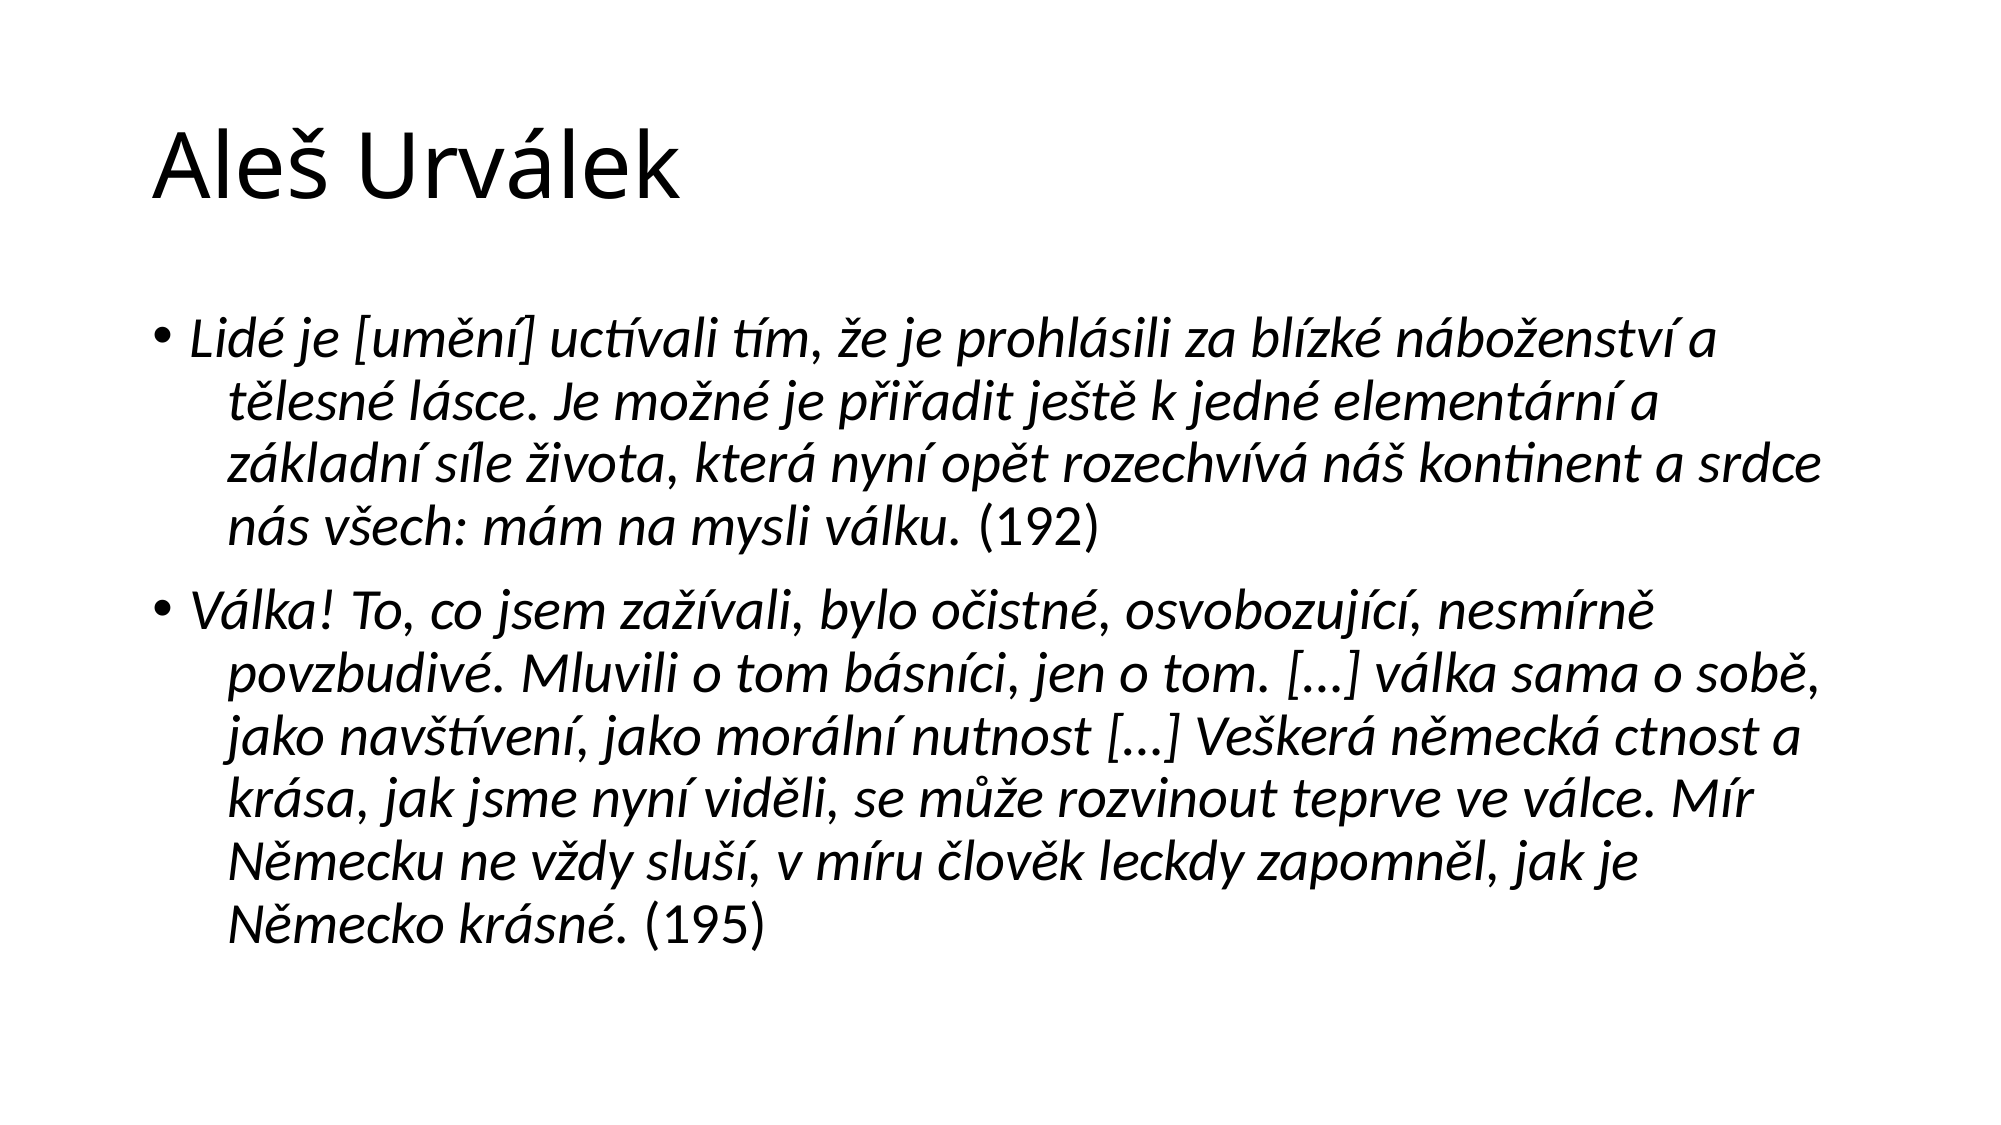

# Aleš Urválek
Lidé je [umění] uctívali tím, že je prohlásili za blízké náboženství a tělesné lásce. Je možné je přiřadit ještě k jedné elementární a základní síle života, která nyní opět rozechvívá náš kontinent a srdce nás všech: mám na mysli válku. (192)
Válka! To, co jsem zažívali, bylo očistné, osvobozující, nesmírně povzbudivé. Mluvili o tom básníci, jen o tom. […] válka sama o sobě, jako navštívení, jako morální nutnost […] Veškerá německá ctnost a krása, jak jsme nyní viděli, se může rozvinout teprve ve válce. Mír Německu ne vždy sluší, v míru člověk leckdy zapomněl, jak je Německo krásné. (195)